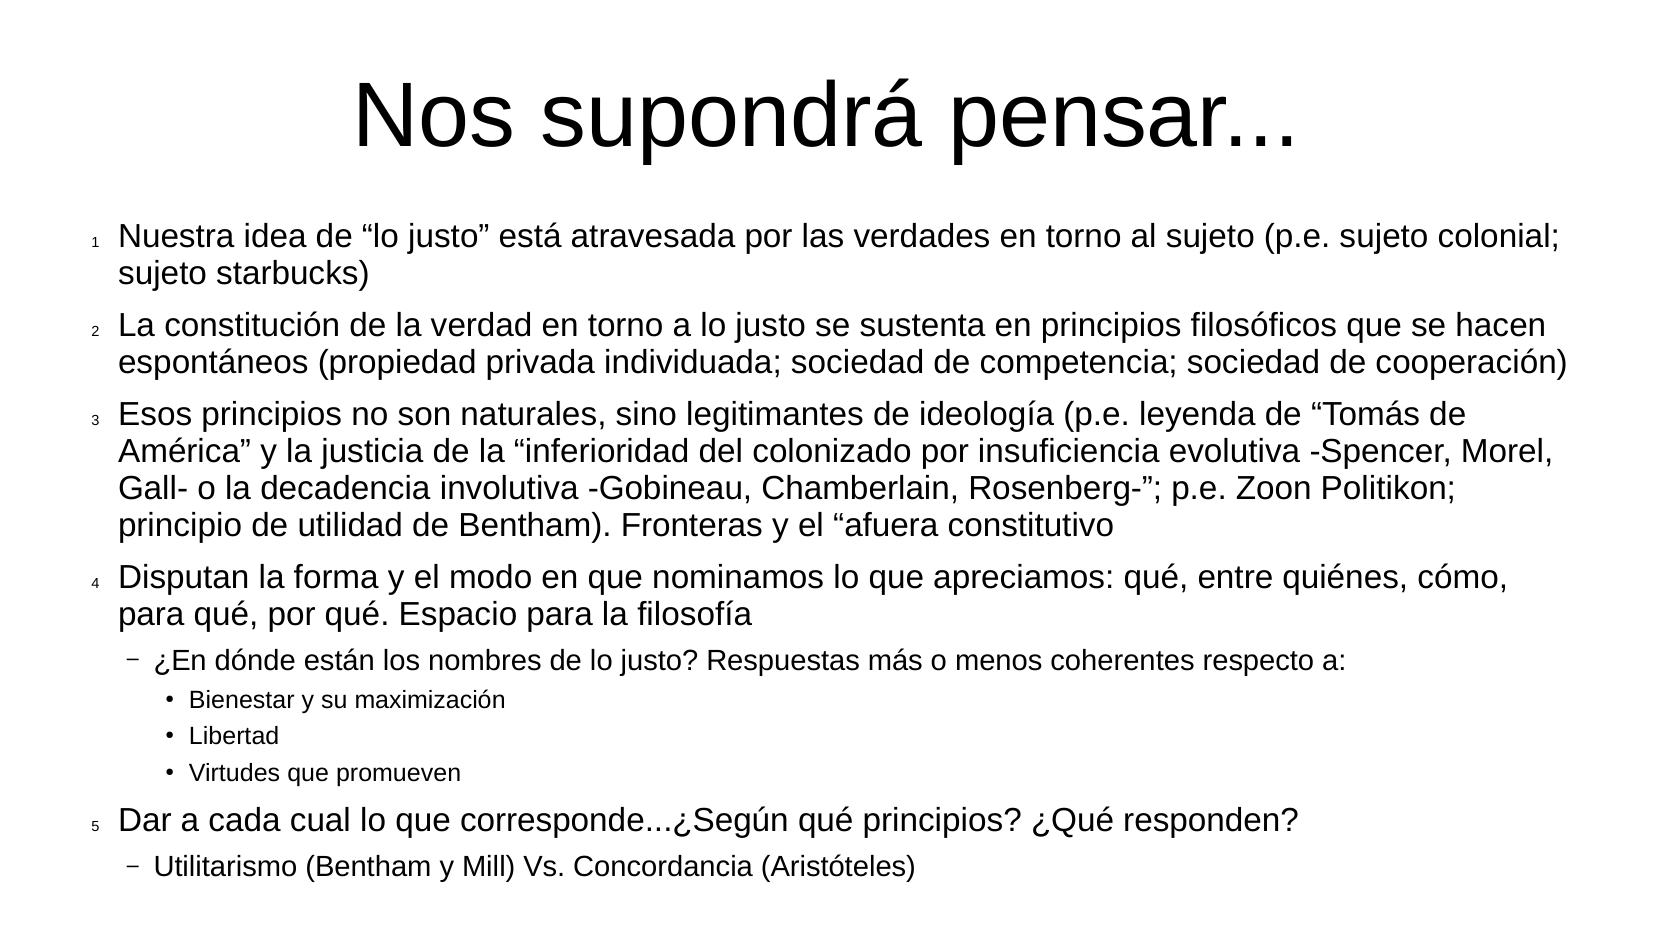

# Nos supondrá pensar...
Nuestra idea de “lo justo” está atravesada por las verdades en torno al sujeto (p.e. sujeto colonial; sujeto starbucks)
La constitución de la verdad en torno a lo justo se sustenta en principios filosóficos que se hacen espontáneos (propiedad privada individuada; sociedad de competencia; sociedad de cooperación)
Esos principios no son naturales, sino legitimantes de ideología (p.e. leyenda de “Tomás de América” y la justicia de la “inferioridad del colonizado por insuficiencia evolutiva -Spencer, Morel, Gall- o la decadencia involutiva -Gobineau, Chamberlain, Rosenberg-”; p.e. Zoon Politikon; principio de utilidad de Bentham). Fronteras y el “afuera constitutivo
Disputan la forma y el modo en que nominamos lo que apreciamos: qué, entre quiénes, cómo, para qué, por qué. Espacio para la filosofía
¿En dónde están los nombres de lo justo? Respuestas más o menos coherentes respecto a:
Bienestar y su maximización
Libertad
Virtudes que promueven
Dar a cada cual lo que corresponde...¿Según qué principios? ¿Qué responden?
Utilitarismo (Bentham y Mill) Vs. Concordancia (Aristóteles)